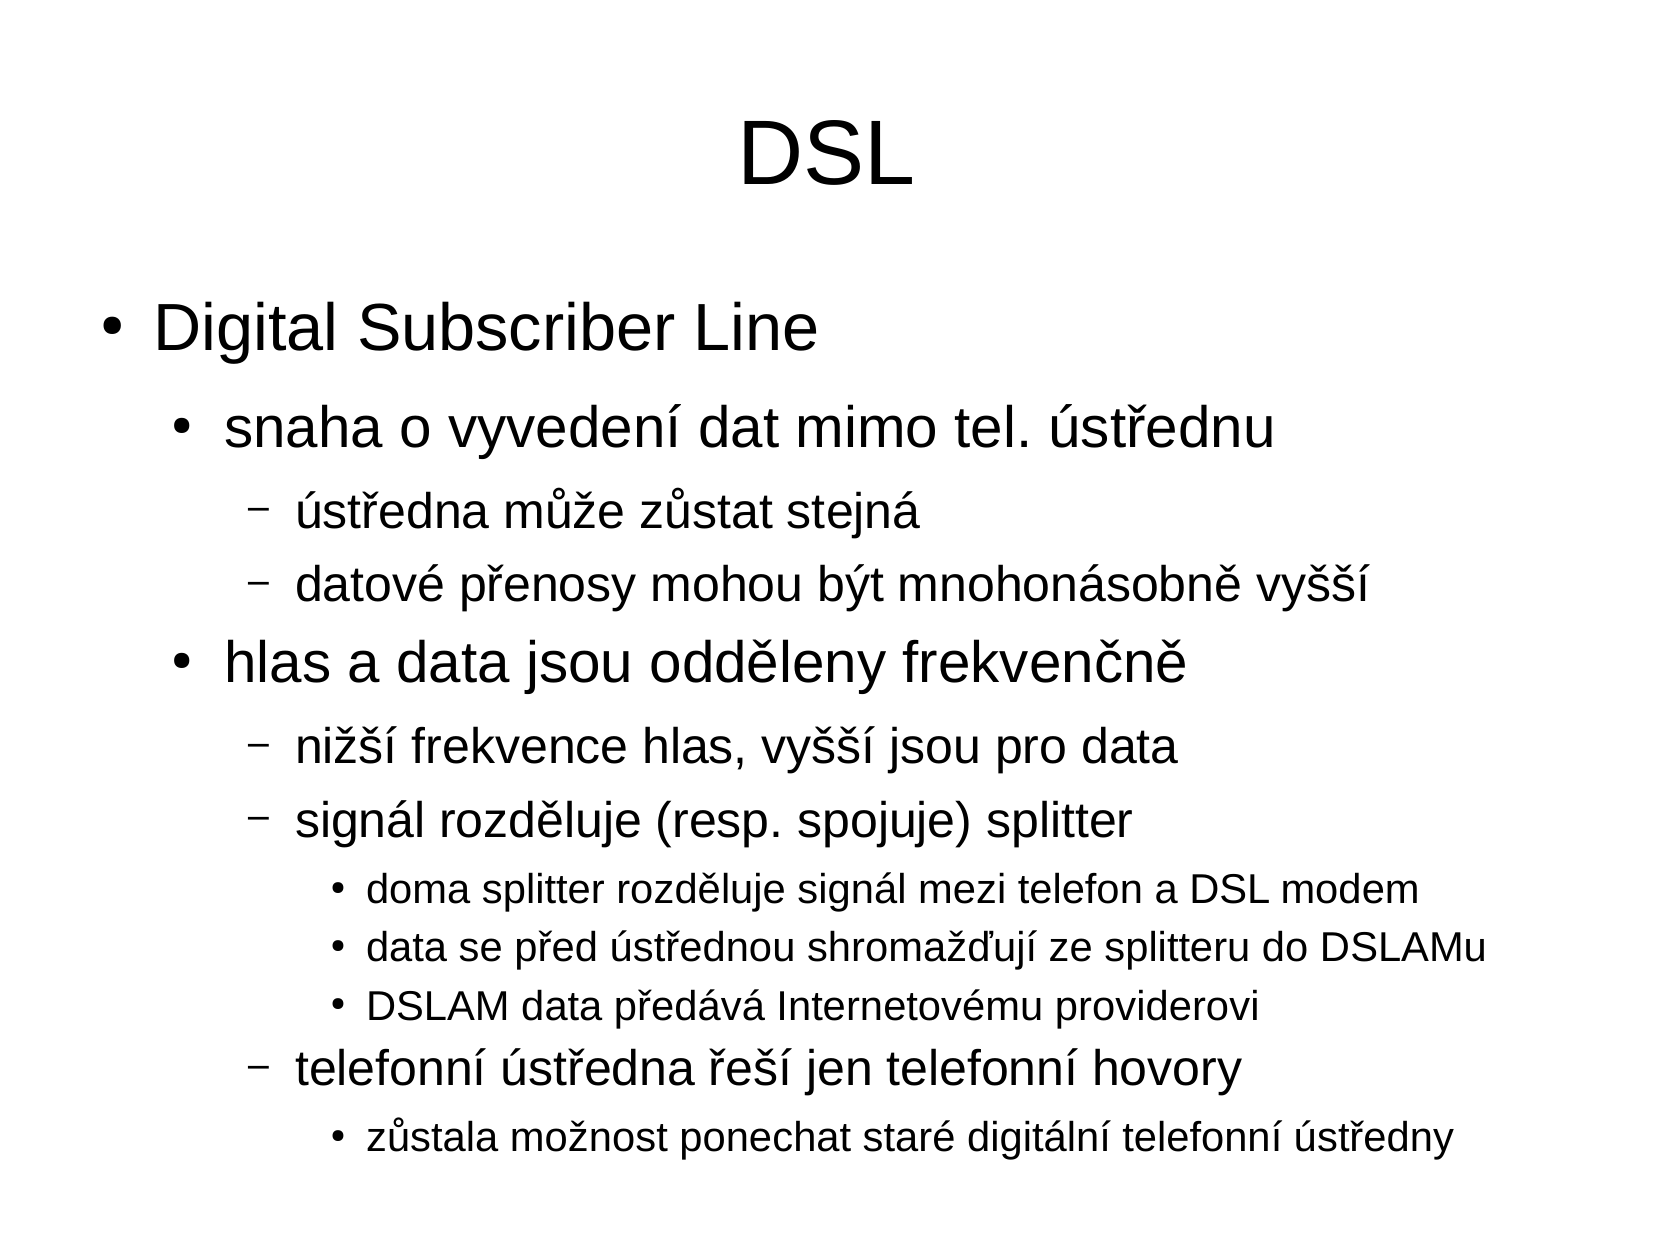

# DSL
Digital Subscriber Line
snaha o vyvedení dat mimo tel. ústřednu
ústředna může zůstat stejná
datové přenosy mohou být mnohonásobně vyšší
hlas a data jsou odděleny frekvenčně
nižší frekvence hlas, vyšší jsou pro data
signál rozděluje (resp. spojuje) splitter
doma splitter rozděluje signál mezi telefon a DSL modem
data se před ústřednou shromažďují ze splitteru do DSLAMu
DSLAM data předává Internetovému providerovi
telefonní ústředna řeší jen telefonní hovory
zůstala možnost ponechat staré digitální telefonní ústředny